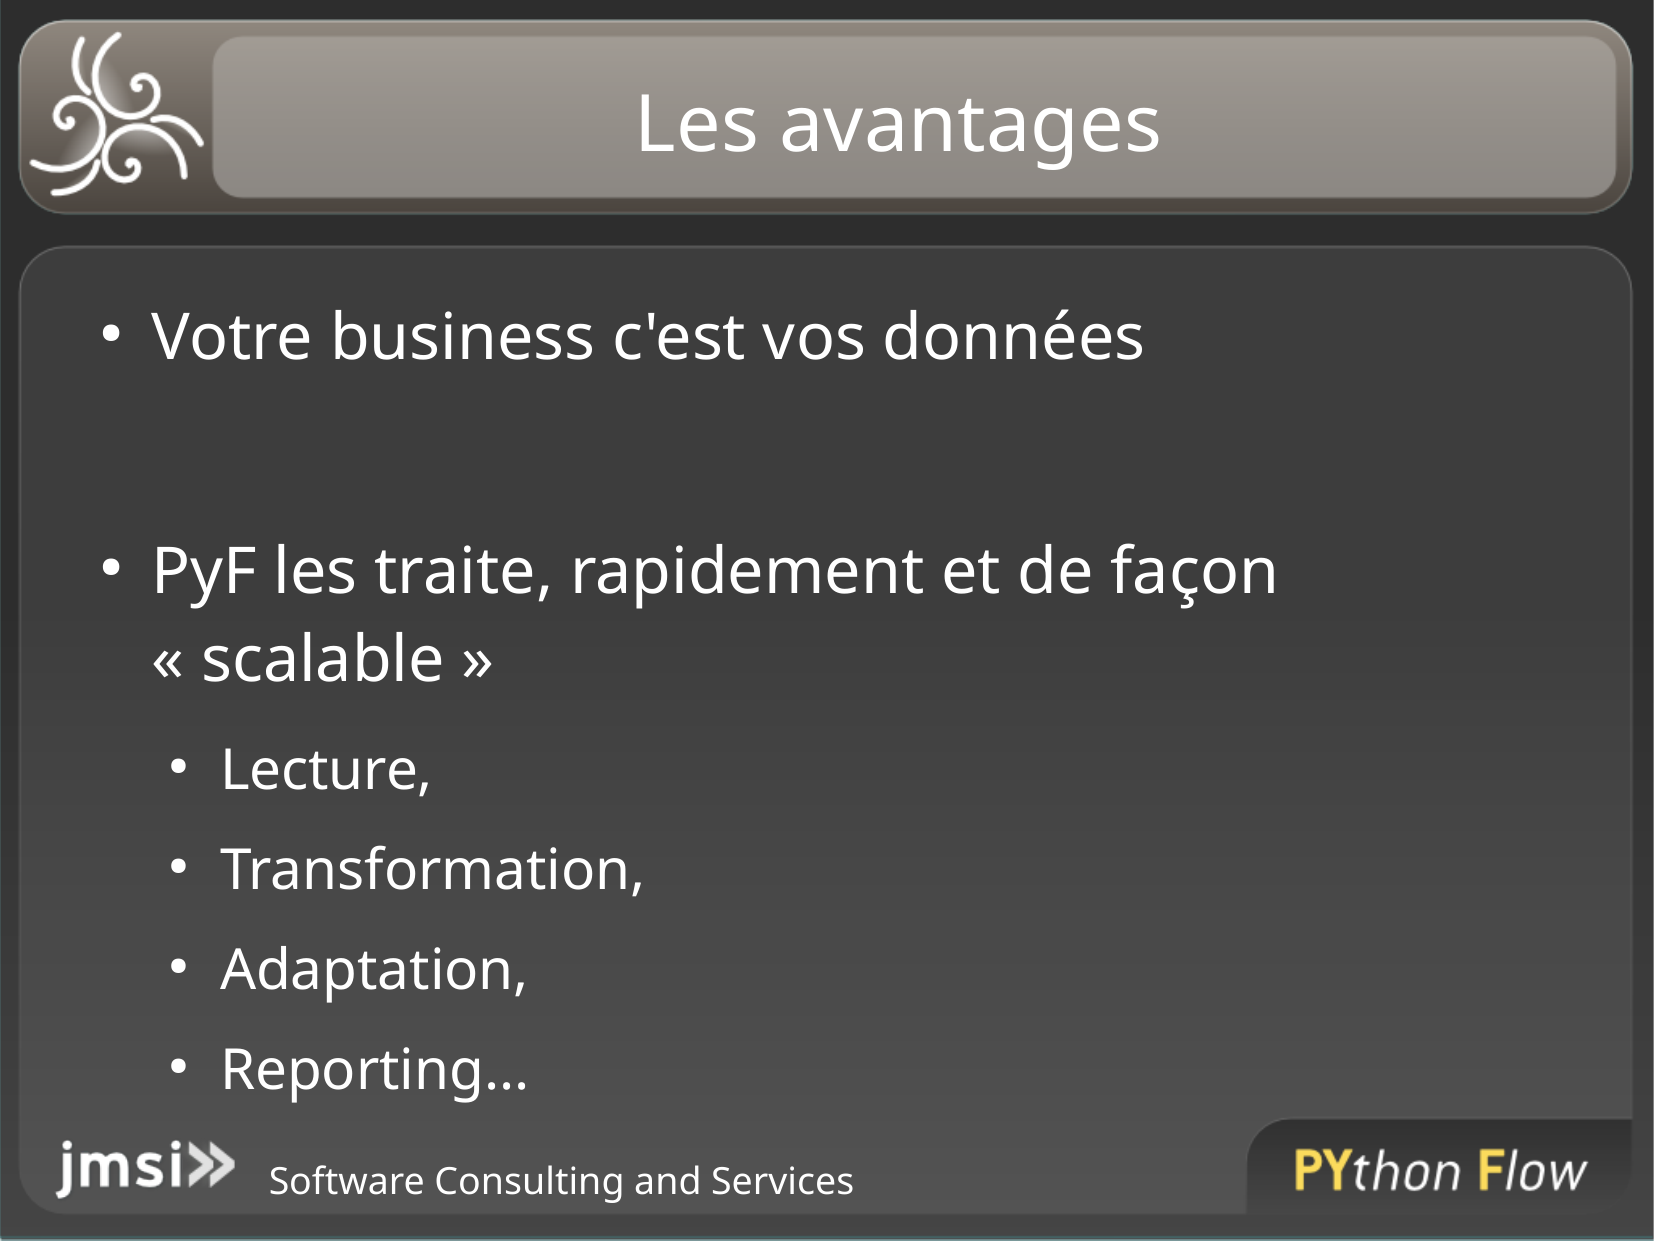

# Les avantages
Votre business c'est vos données
PyF les traite, rapidement et de façon « scalable »
Lecture,
Transformation,
Adaptation,
Reporting...